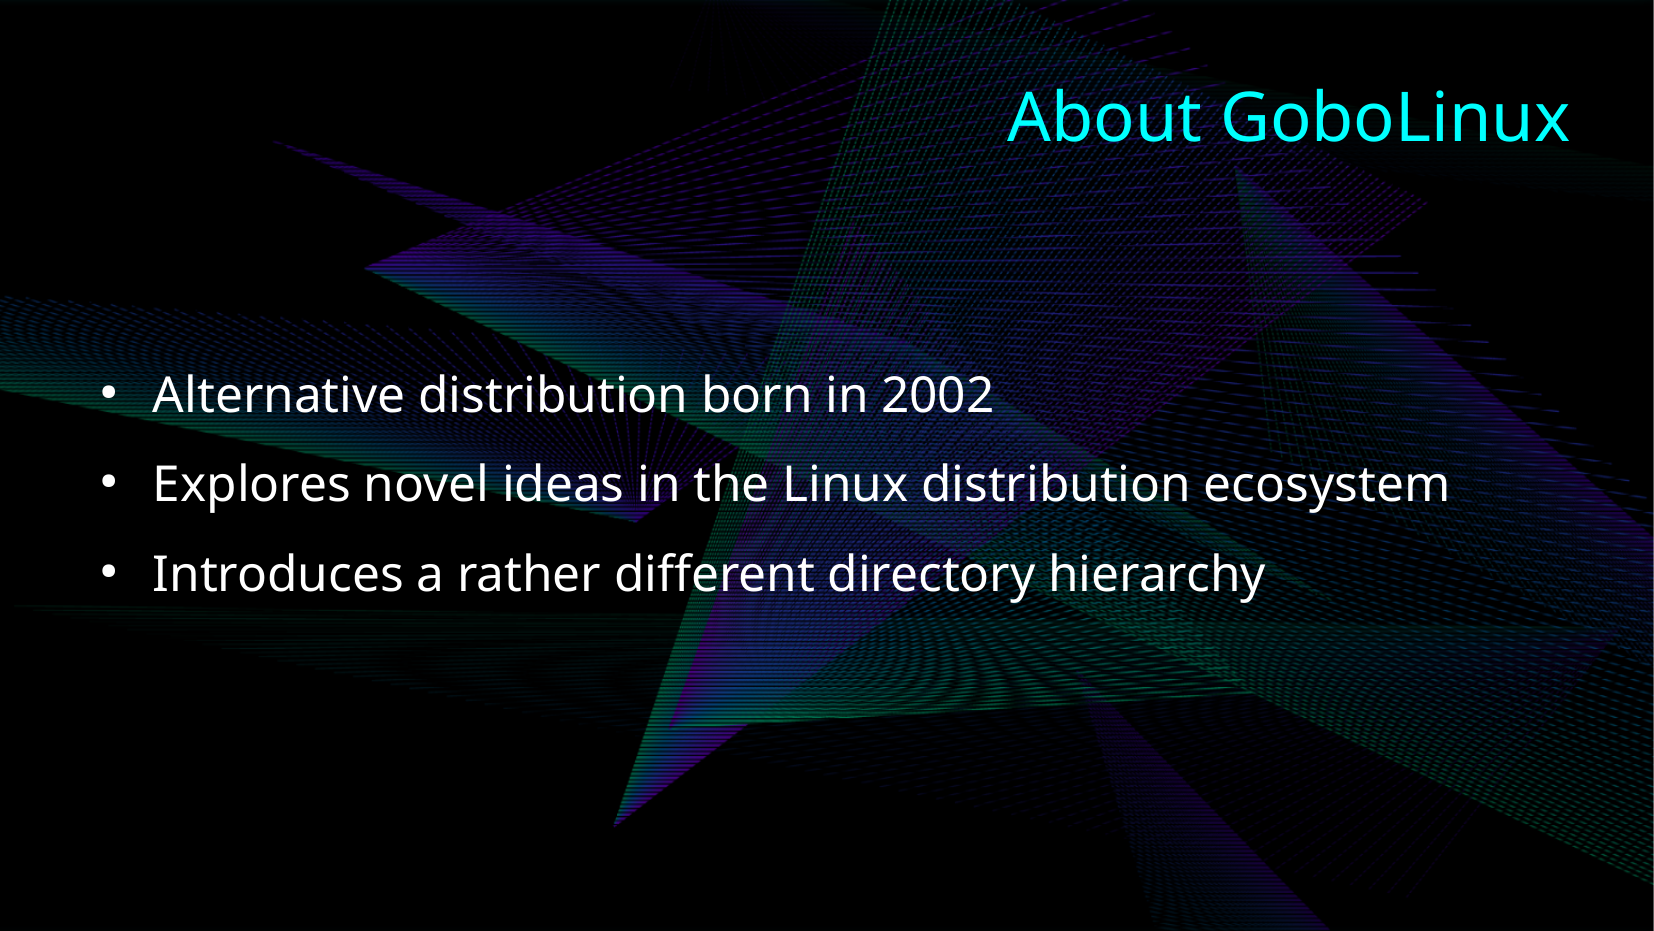

# About GoboLinux
Alternative distribution born in 2002
Explores novel ideas in the Linux distribution ecosystem
Introduces a rather different directory hierarchy